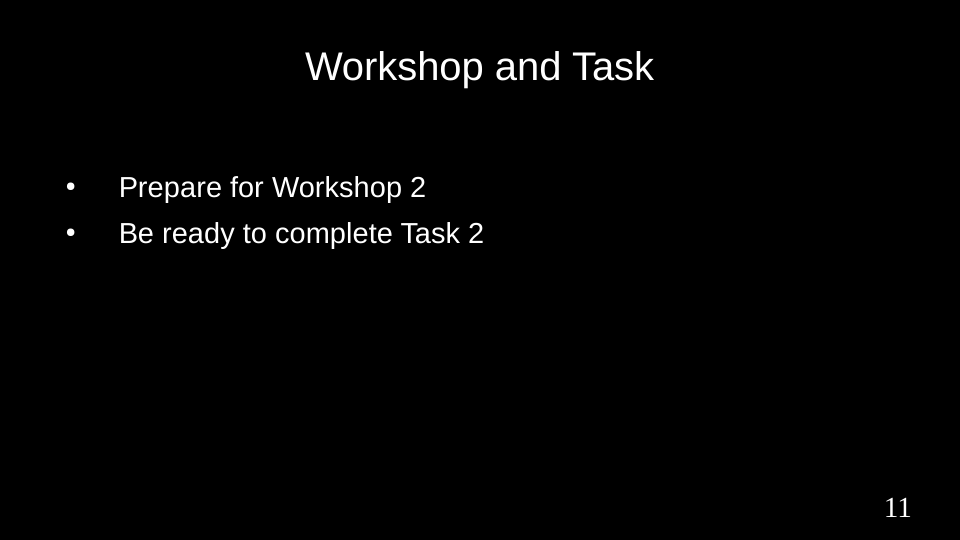

# Workshop and Task
Prepare for Workshop 2
Be ready to complete Task 2
11